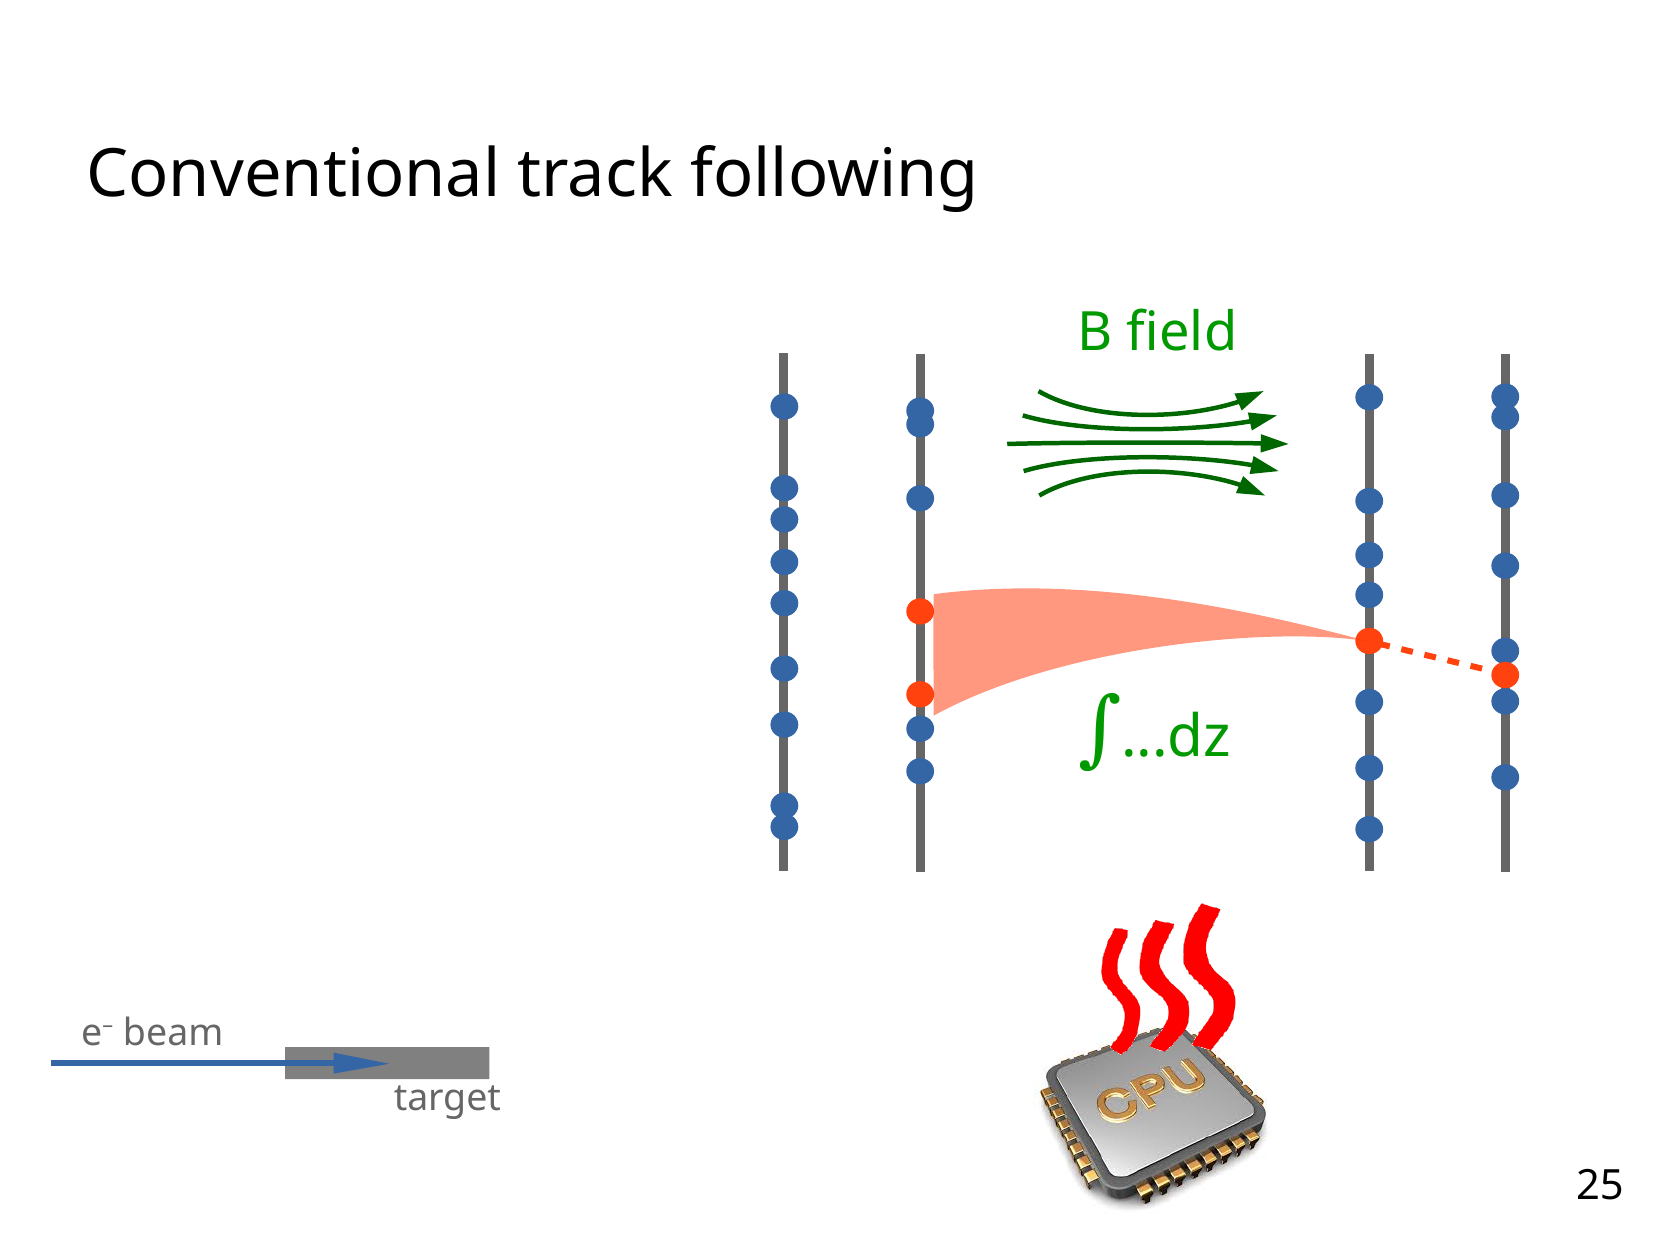

Conventional track following
B field
∫...dz
e– beam
target
25